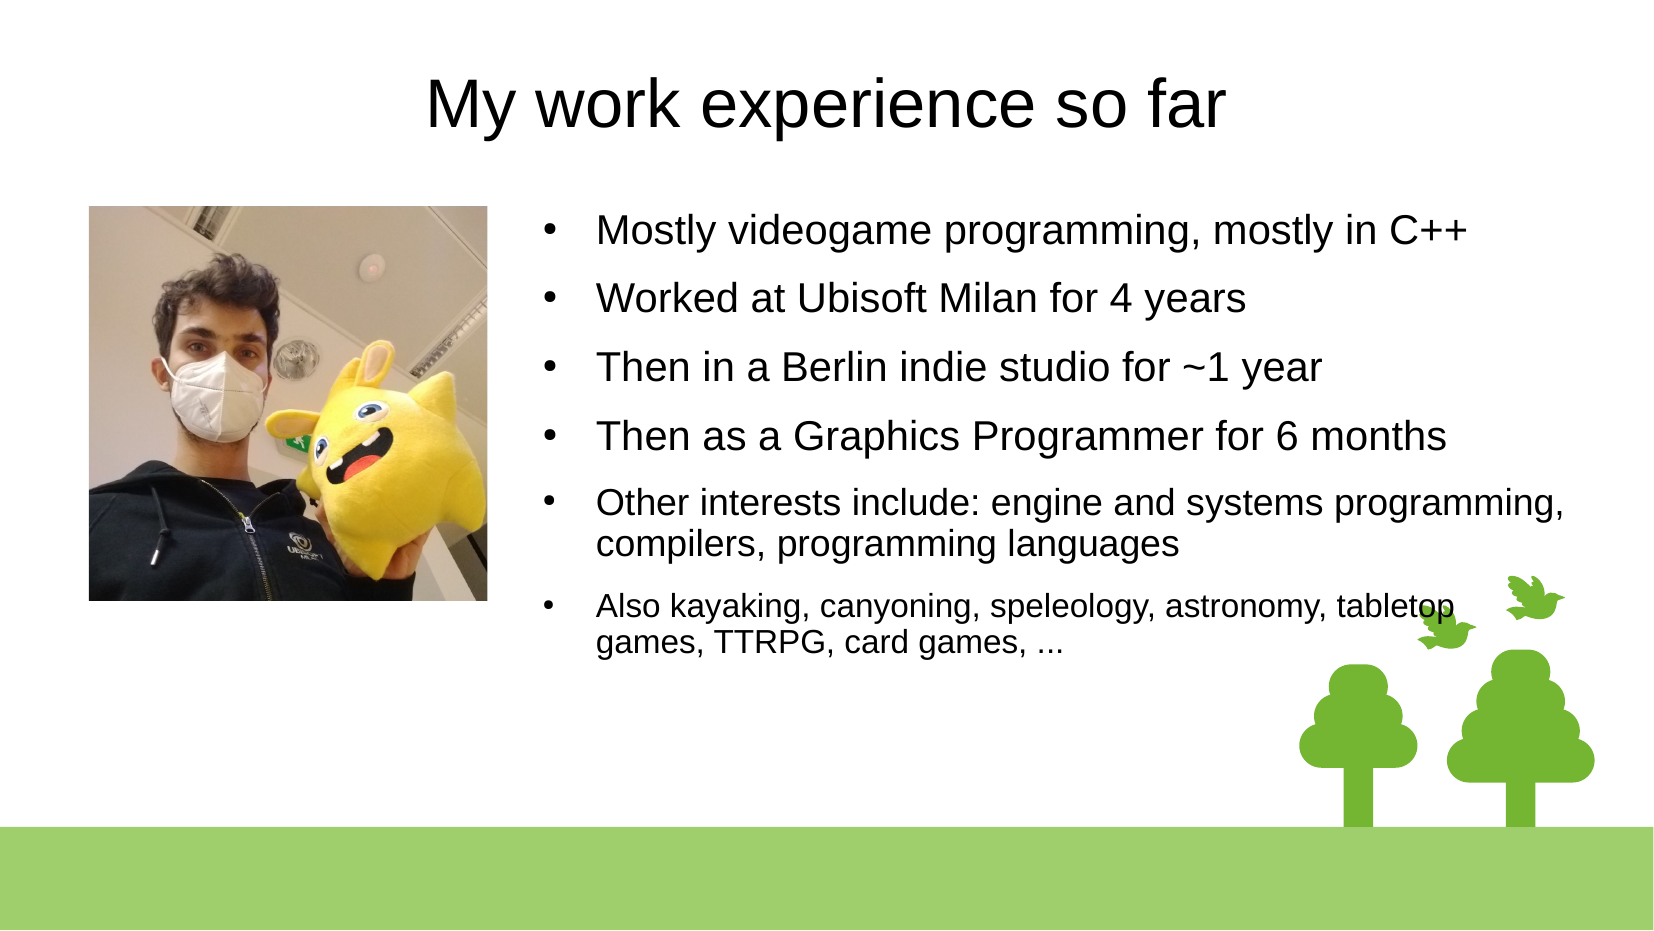

# My work experience so far
Mostly videogame programming, mostly in C++
Worked at Ubisoft Milan for 4 years
Then in a Berlin indie studio for ~1 year
Then as a Graphics Programmer for 6 months
Other interests include: engine and systems programming, compilers, programming languages
Also kayaking, canyoning, speleology, astronomy, tabletop games, TTRPG, card games, ...